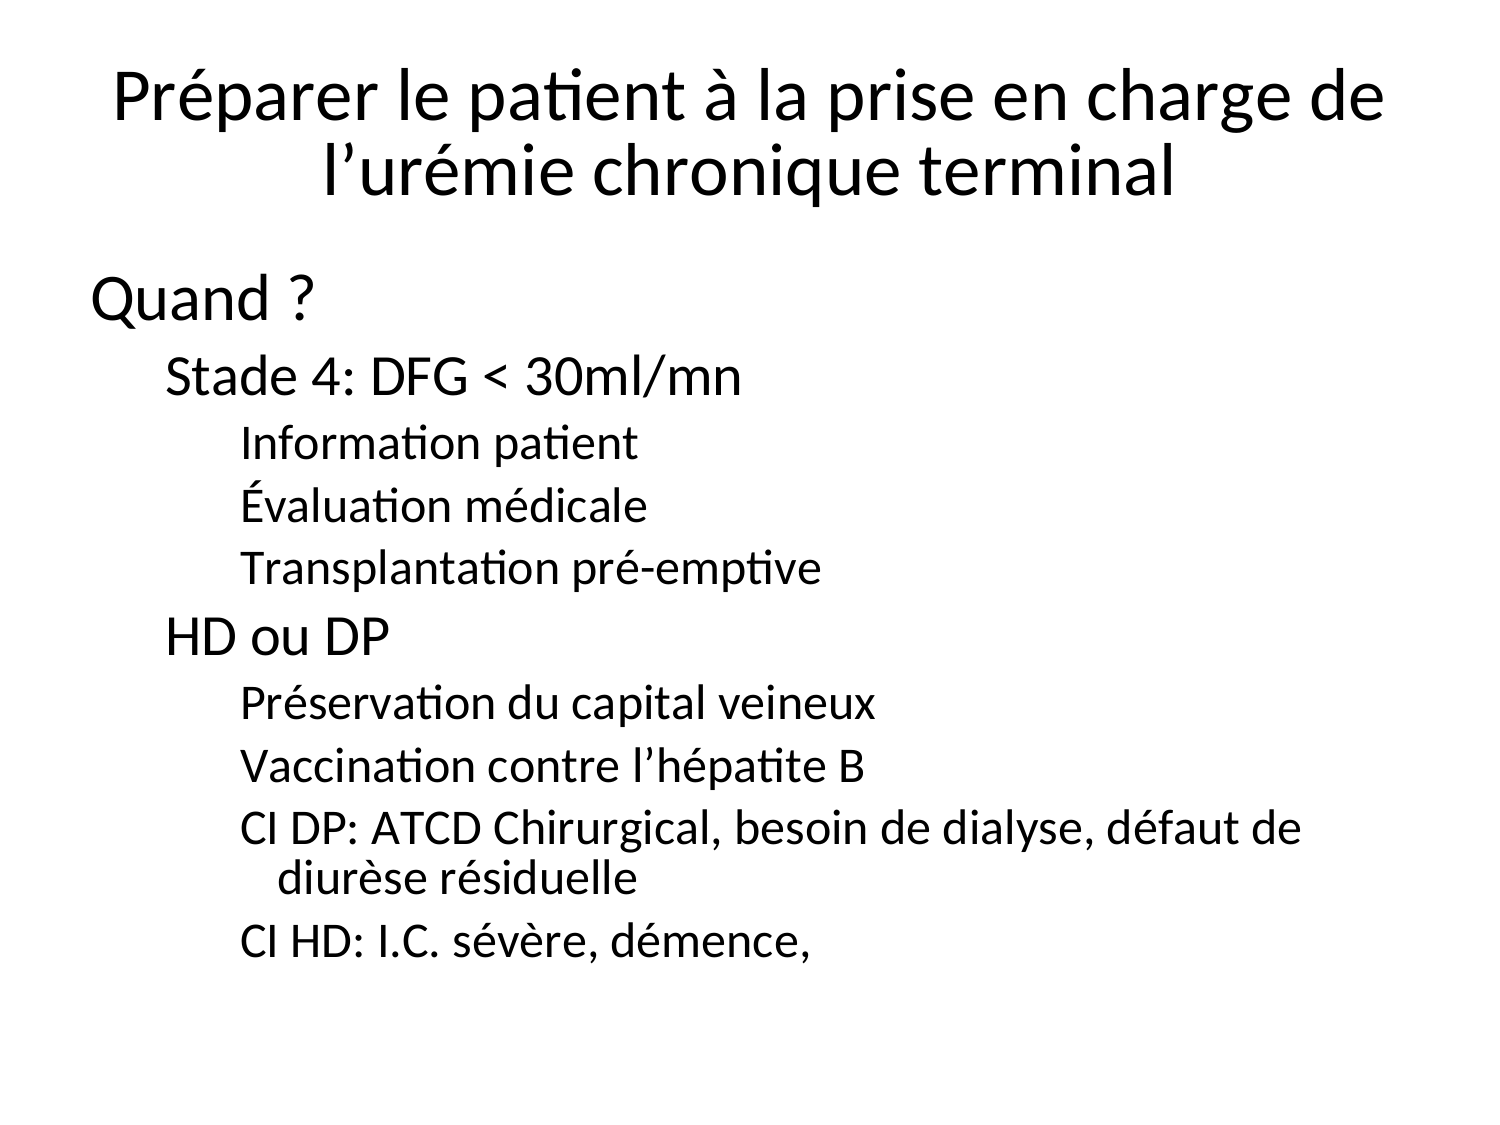

# Préparer le patient à la prise en charge de l’urémie chronique terminal
Quand ?
Stade 4: DFG < 30ml/mn
Information patient
Évaluation médicale
Transplantation pré-emptive
HD ou DP
Préservation du capital veineux
Vaccination contre l’hépatite B
CI DP: ATCD Chirurgical, besoin de dialyse, défaut de diurèse résiduelle
CI HD: I.C. sévère, démence,